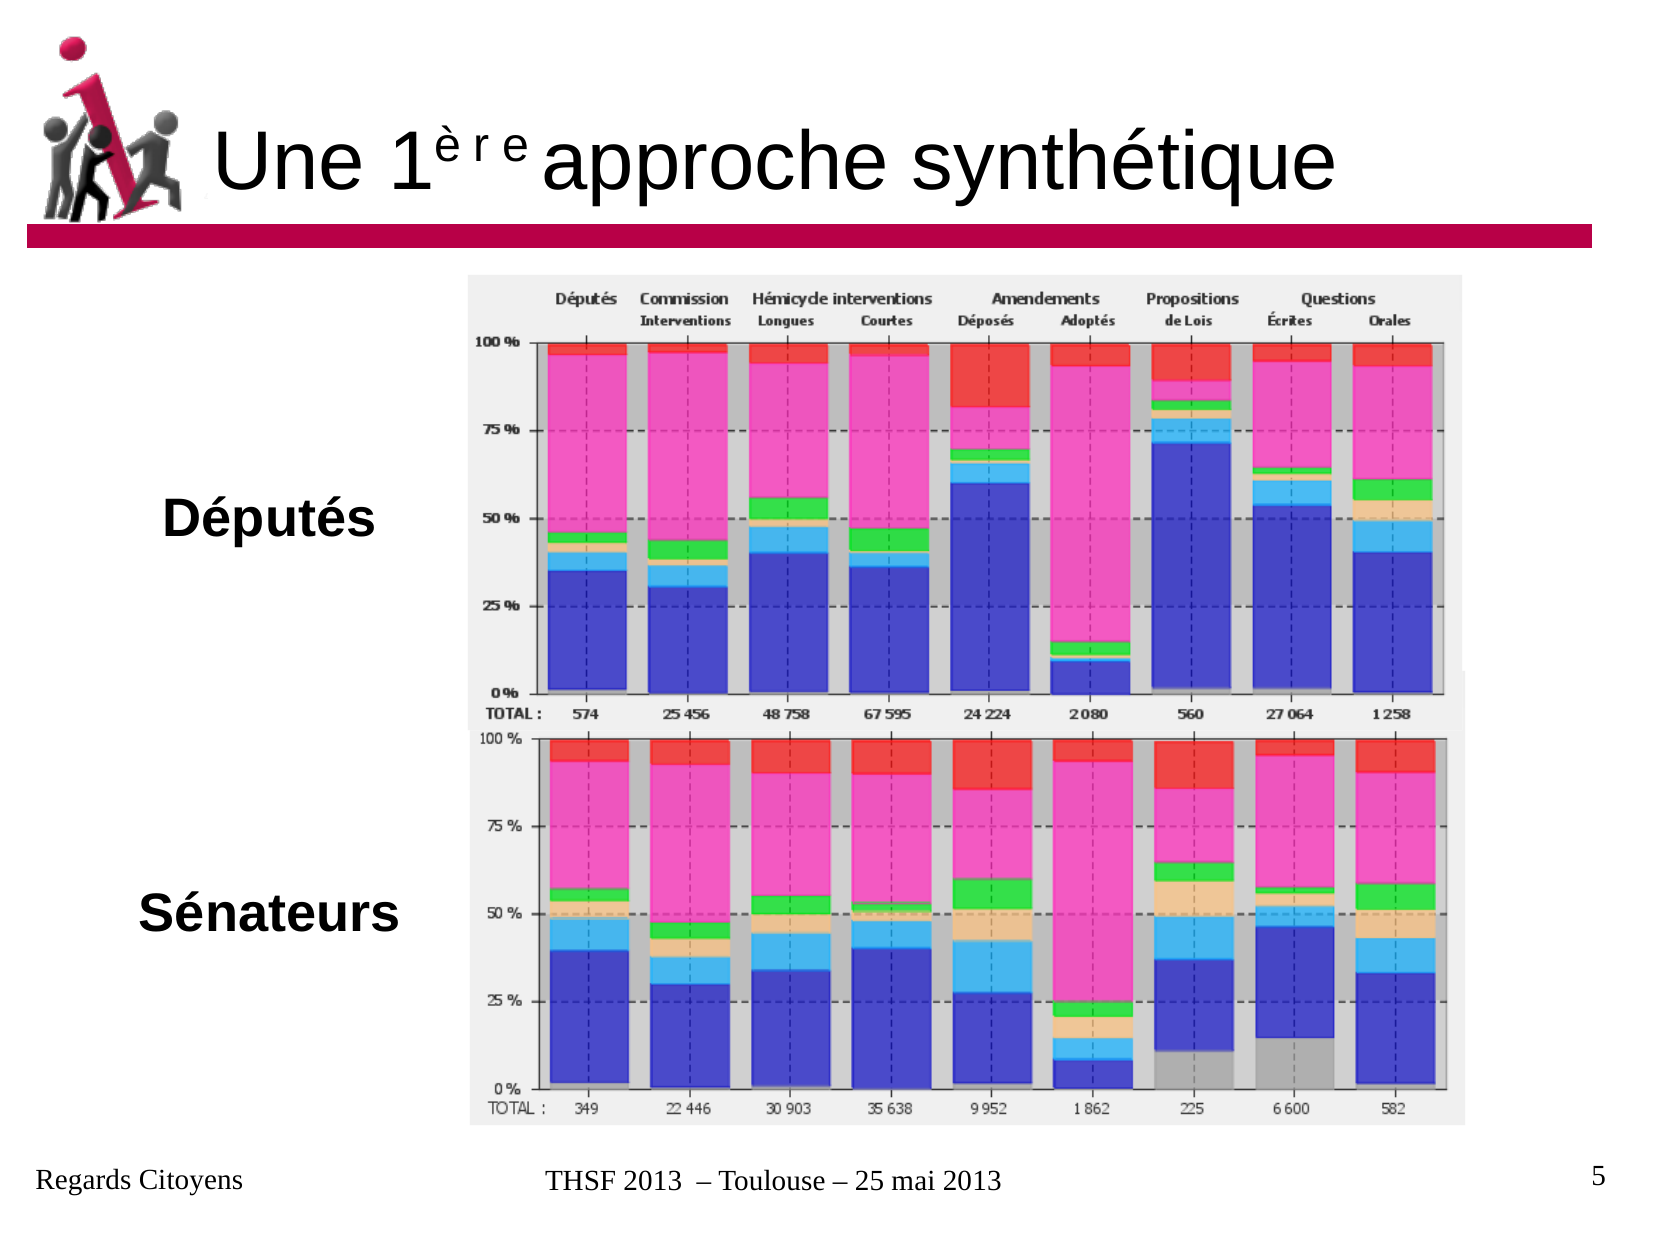

# Une 1èreapproche synthétique
Députés
Sénateurs
5